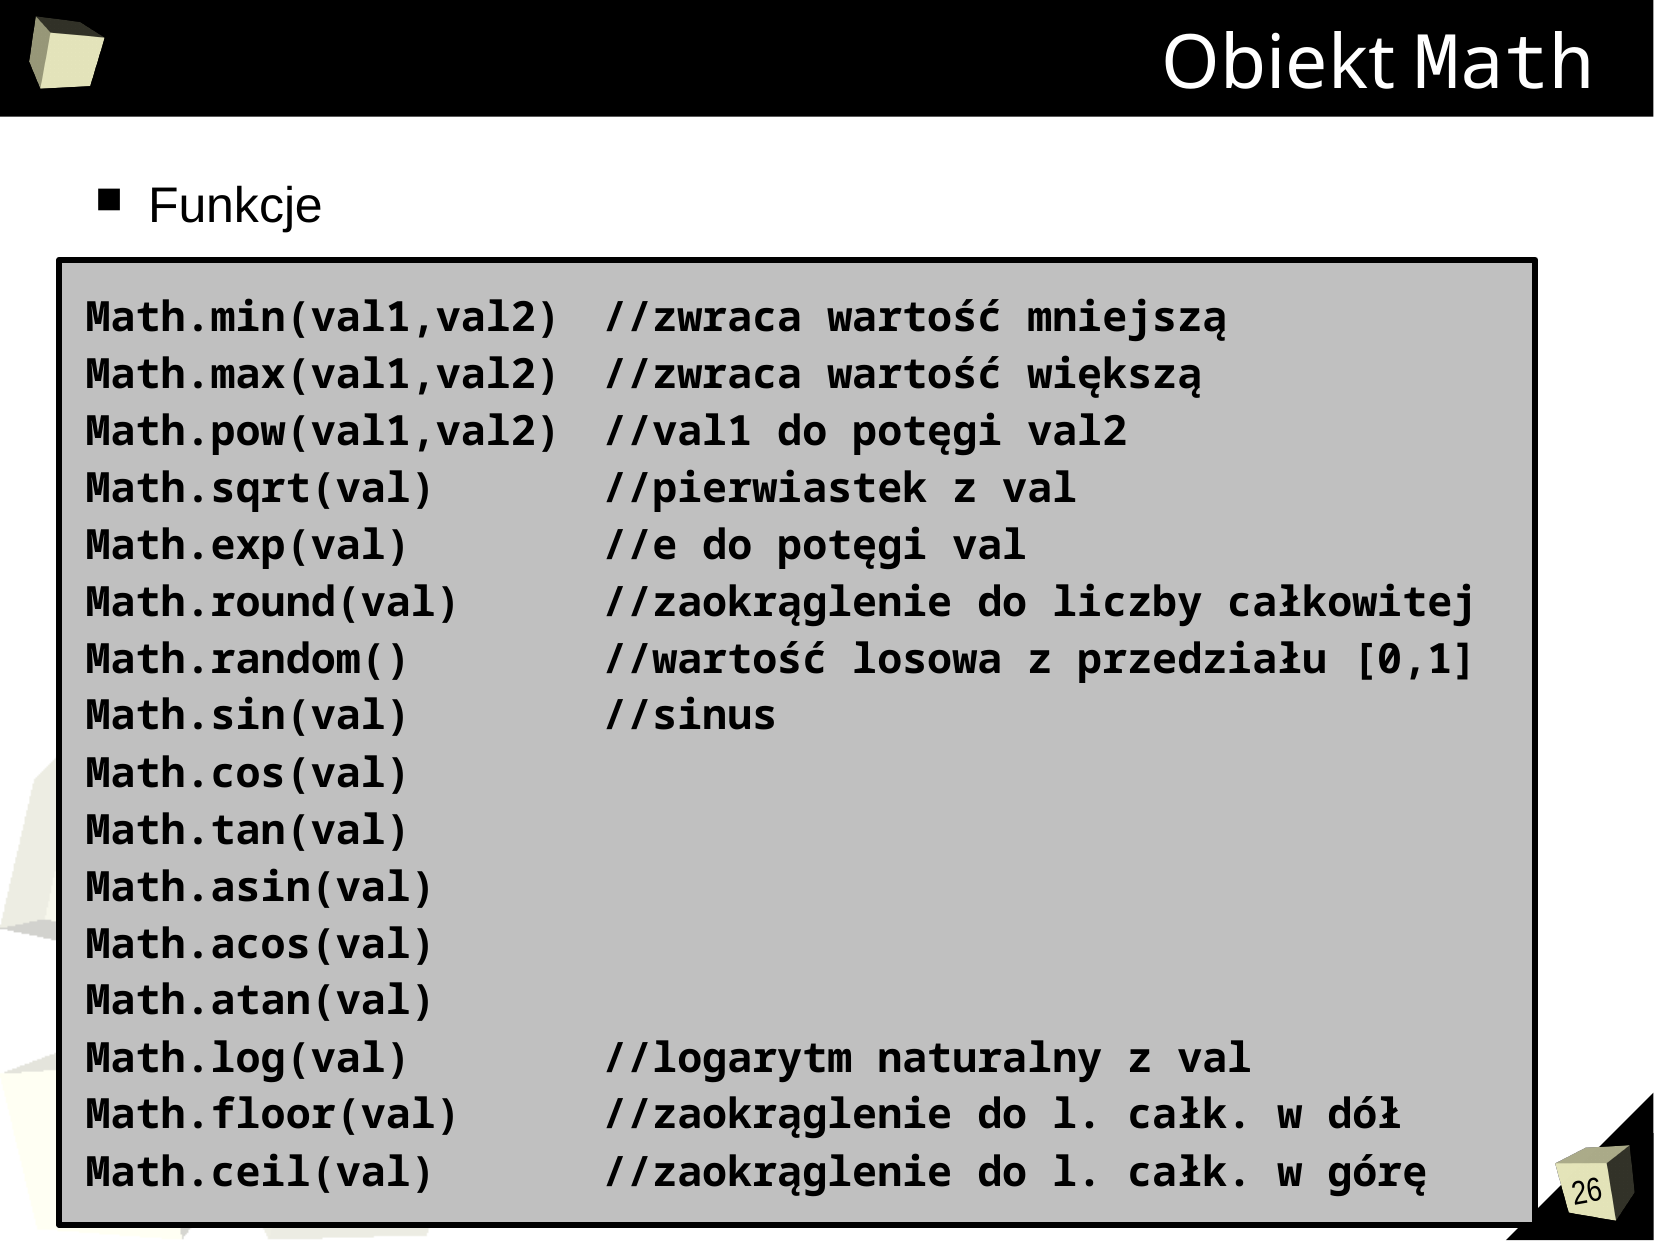

# Obiekt Math
Funkcje
Math.min(val1,val2) 	//zwraca wartość mniejszą
Math.max(val1,val2) 	//zwraca wartość większą
Math.pow(val1,val2) 	//val1 do potęgi val2
Math.sqrt(val) 		//pierwiastek z val
Math.exp(val) 			//e do potęgi val
Math.round(val) 		//zaokrąglenie do liczby całkowitej
Math.random() 			//wartość losowa z przedziału [0,1]
Math.sin(val)			//sinus
Math.cos(val)
Math.tan(val)
Math.asin(val)
Math.acos(val)
Math.atan(val)
Math.log(val)			//logarytm naturalny z val
Math.floor(val)		//zaokrąglenie do l. całk. w dół
Math.ceil(val)			//zaokrąglenie do l. całk. w górę